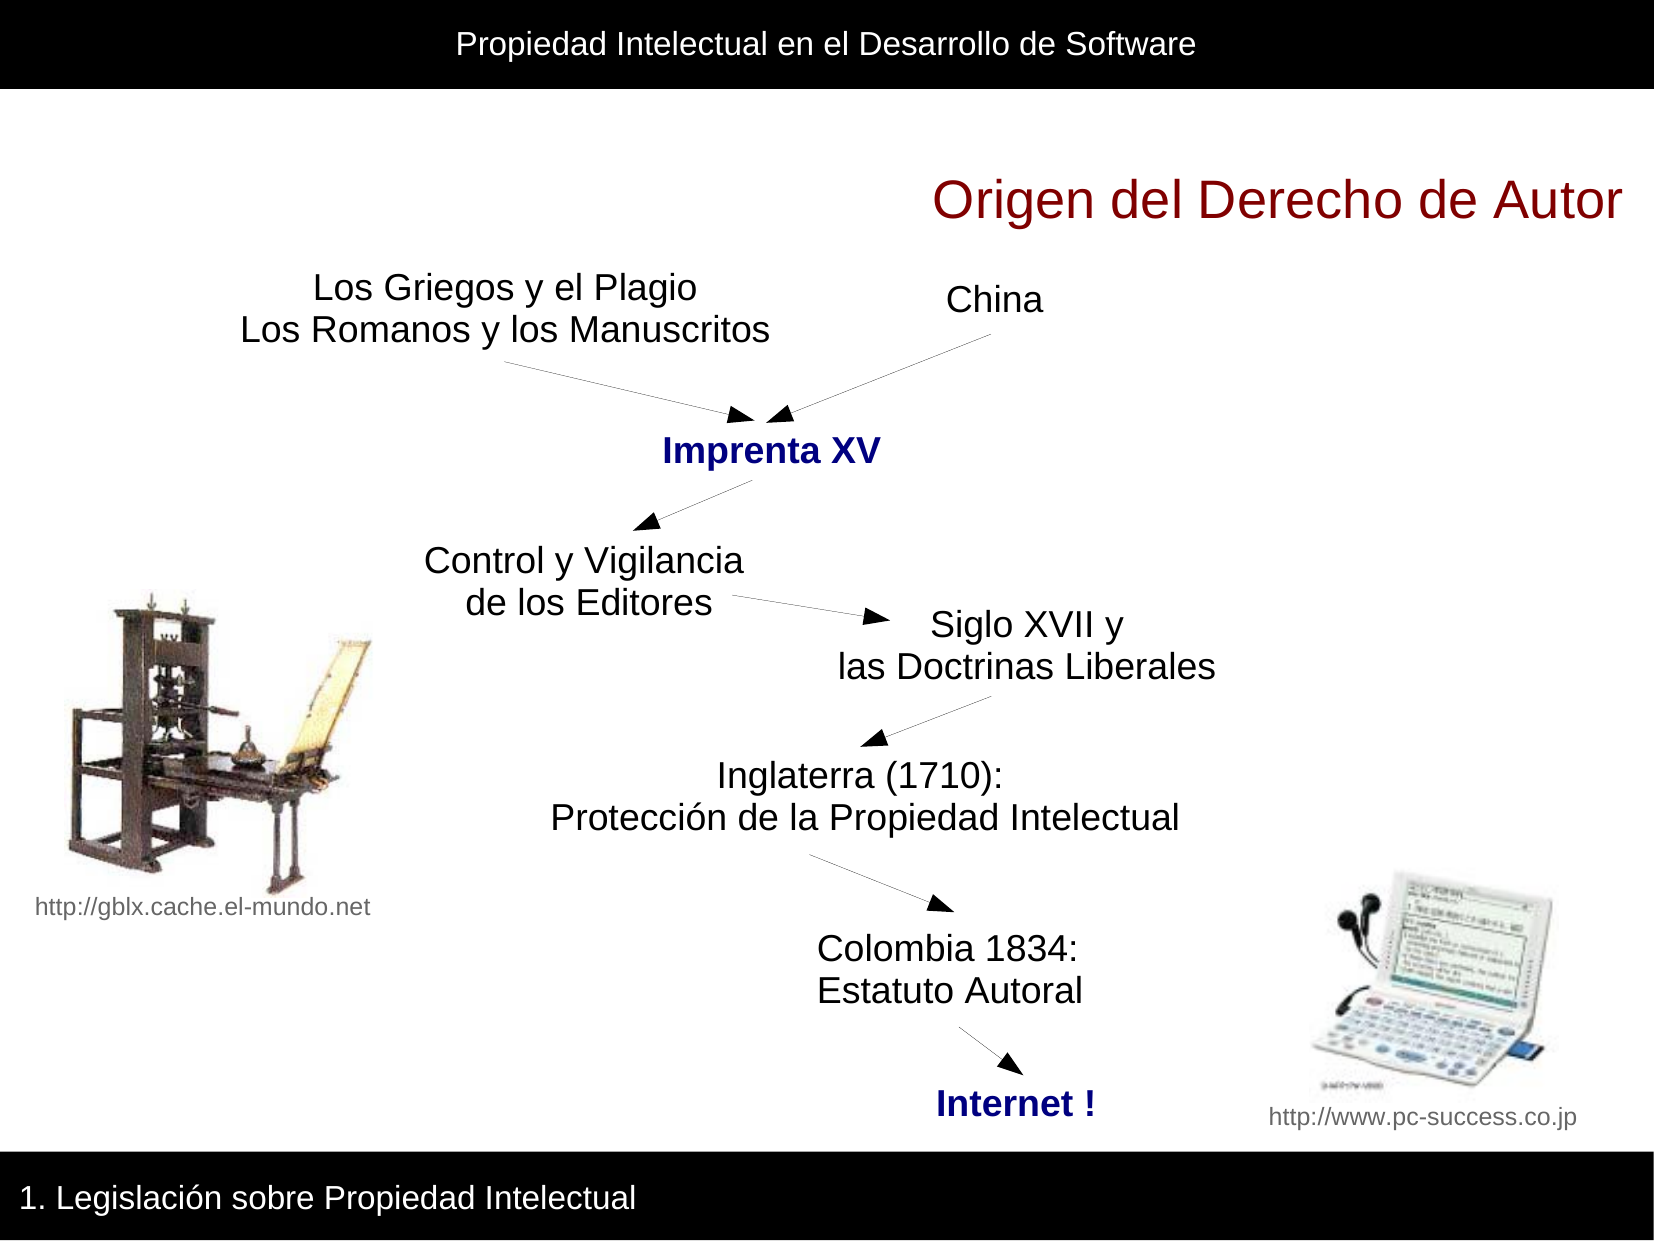

# Origen del Derecho de Autor
Los Griegos y el Plagio
Los Romanos y los Manuscritos
China
Imprenta XV
Control y Vigilancia
de los Editores
Siglo XVII y
las Doctrinas Liberales
Inglaterra (1710):
Protección de la Propiedad Intelectual
http://gblx.cache.el-mundo.net
Colombia 1834:
Estatuto Autoral
Internet !
http://www.pc-success.co.jp
1. Legislación sobre Propiedad Intelectual